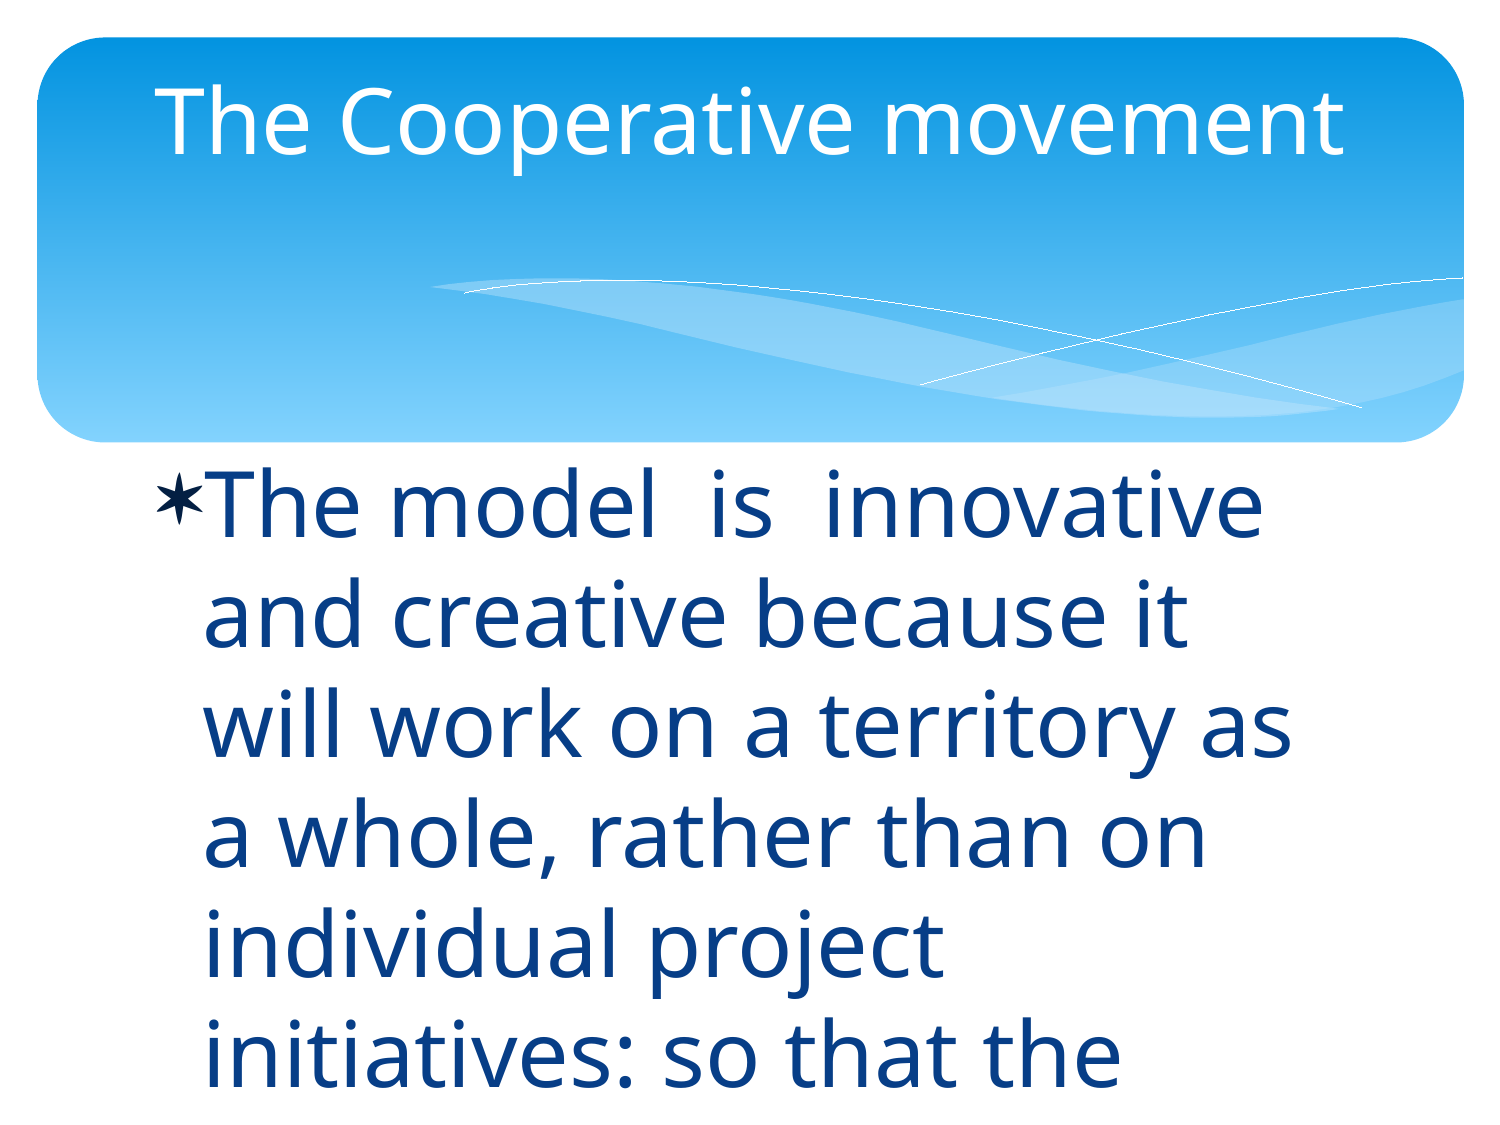

The Cooperative movement
# The model is innovative and creative because it will work on a territory as a whole, rather than on individual project initiatives: so that the activities carried out will have an adequate dimensional scale. Moreover, a central role will be given to the family in creating a network of enterprises.
The cooperative movement seems to be the best possible way to help the development of the country:
first level: give security to farmers (FBO)
second level (syndicates: company among cooperatives): able to overcome the limits imposed by the limited size of cooperatives and allow them to successfully take on, tanks to a greater critical mass, the various reference market present in both Italy and abroad